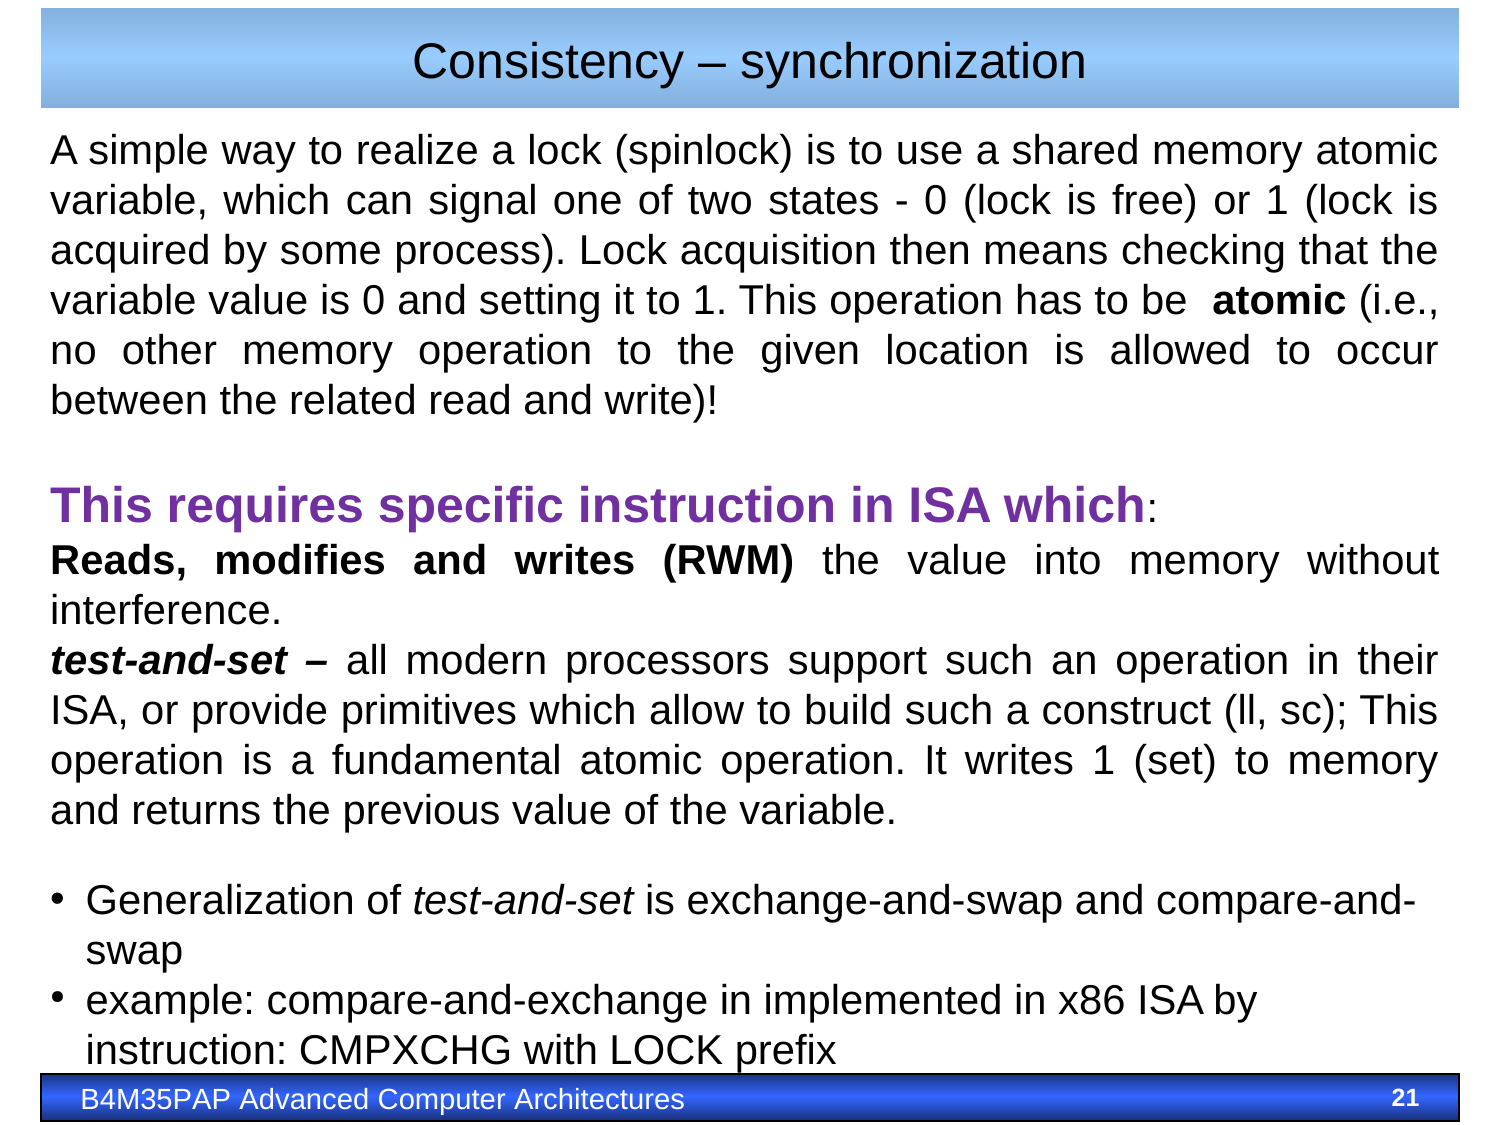

# Consistency – synchronization
A simple way to realize a lock (spinlock) is to use a shared memory atomic variable, which can signal one of two states - 0 (lock is free) or 1 (lock is acquired by some process). Lock acquisition then means checking that the variable value is 0 and setting it to 1. This operation has to be atomic (i.e., no other memory operation to the given location is allowed to occur between the related read and write)!
This requires specific instruction in ISA which:
Reads, modifies and writes (RWM) the value into memory without interference.
test-and-set – all modern processors support such an operation in their ISA, or provide primitives which allow to build such a construct (ll, sc); This operation is a fundamental atomic operation. It writes 1 (set) to memory and returns the previous value of the variable.
Generalization of test-and-set is exchange-and-swap and compare-and-swap
example: compare-and-exchange in implemented in x86 ISA by instruction: CMPXCHG with LOCK prefix